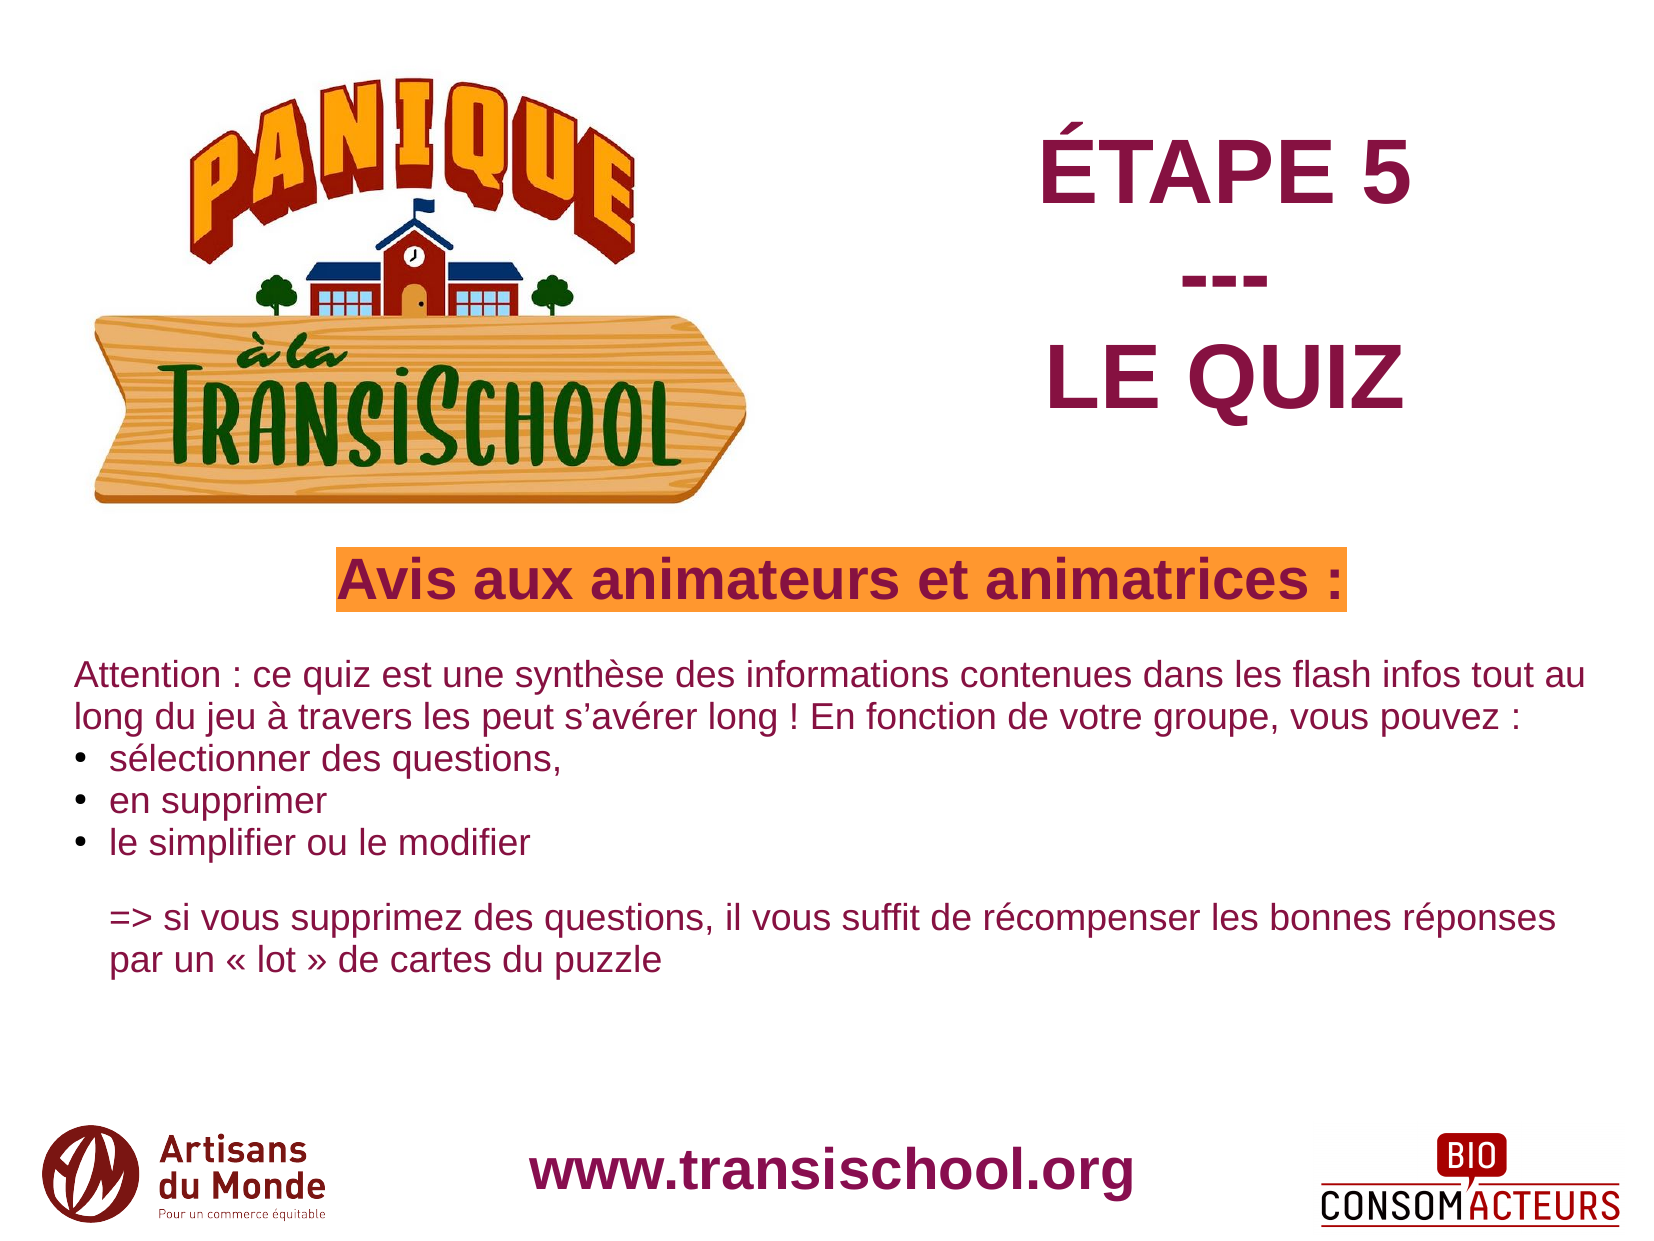

ÉTAPE 5
---
LE QUIZ
Avis aux animateurs et animatrices :
Attention : ce quiz est une synthèse des informations contenues dans les flash infos tout au long du jeu à travers les peut s’avérer long ! En fonction de votre groupe, vous pouvez :
sélectionner des questions,
en supprimer
le simplifier ou le modifier
=> si vous supprimez des questions, il vous suffit de récompenser les bonnes réponses par un « lot » de cartes du puzzle
www.transischool.org